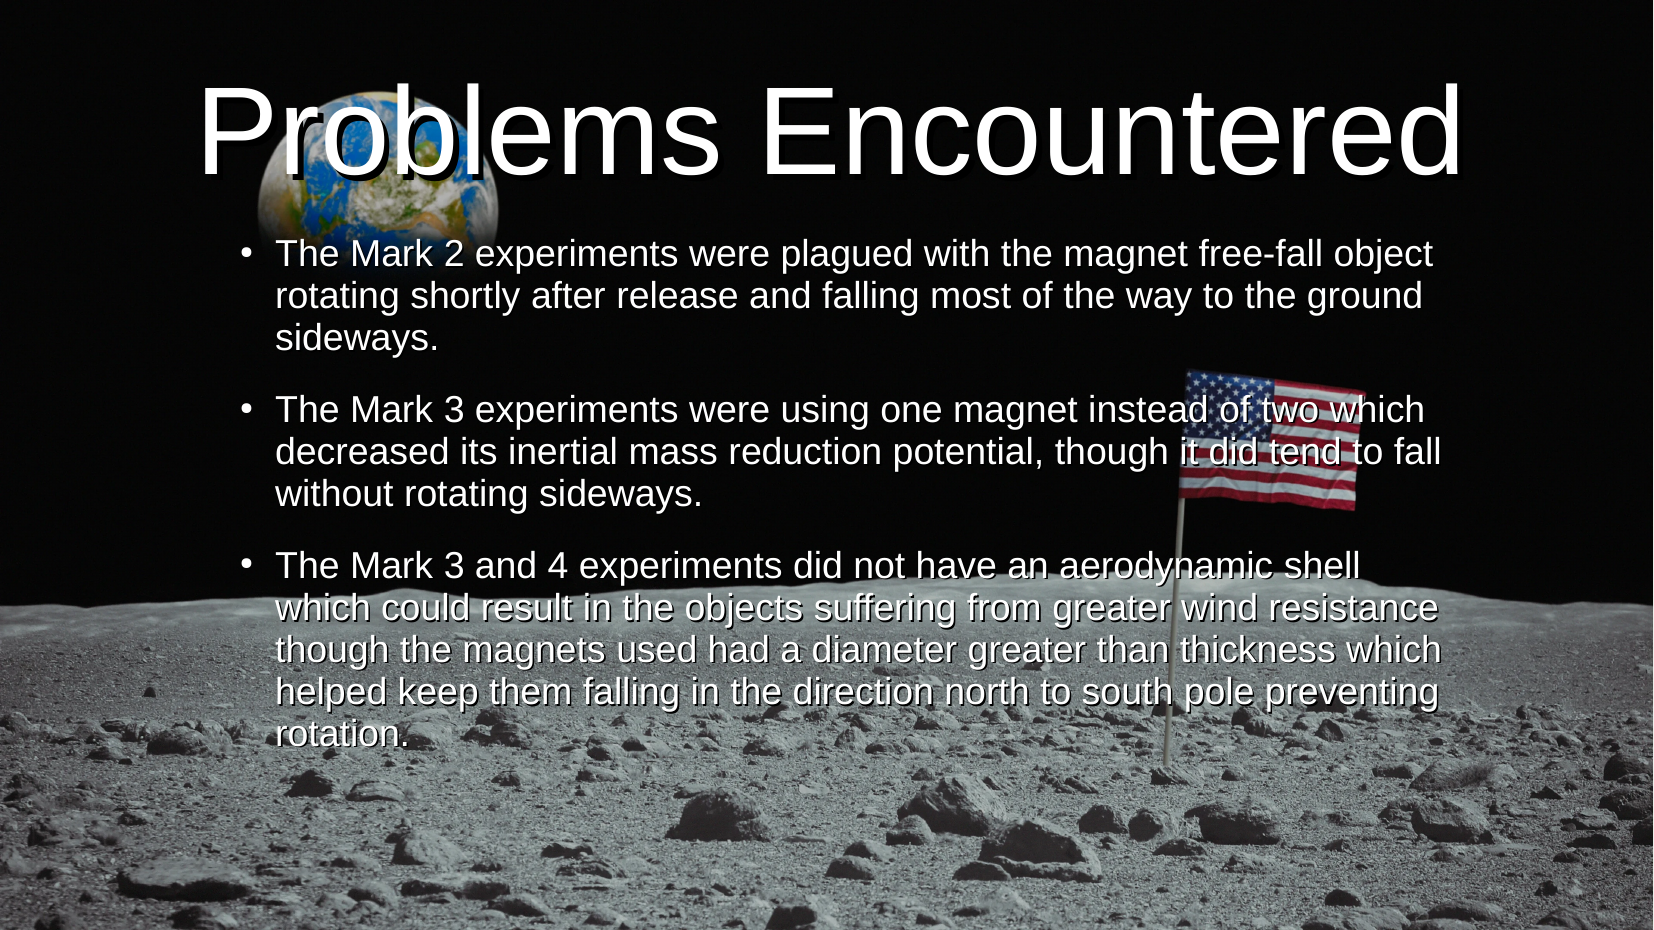

# Problems Encountered
The Mark 2 experiments were plagued with the magnet free-fall object rotating shortly after release and falling most of the way to the ground sideways.
The Mark 3 experiments were using one magnet instead of two which decreased its inertial mass reduction potential, though it did tend to fall without rotating sideways.
The Mark 3 and 4 experiments did not have an aerodynamic shell which could result in the objects suffering from greater wind resistance though the magnets used had a diameter greater than thickness which helped keep them falling in the direction north to south pole preventing rotation.